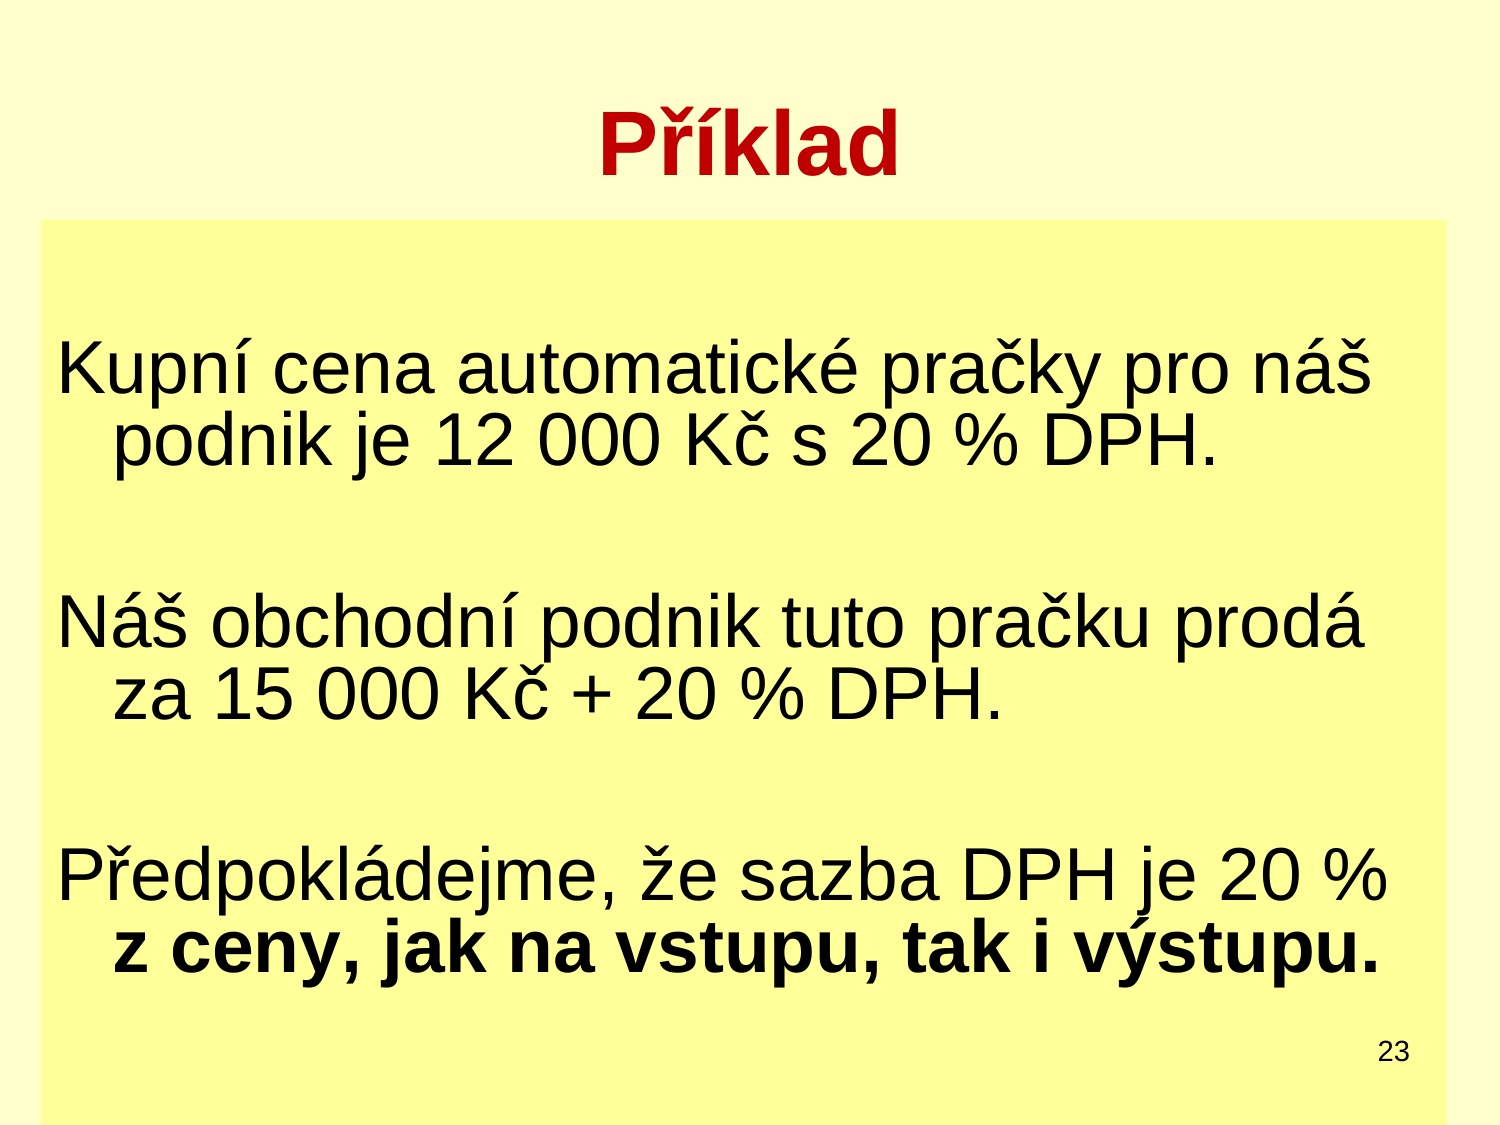

# Příklad
Kupní cena automatické pračky pro náš podnik je 12 000 Kč s 20 % DPH.
Náš obchodní podnik tuto pračku prodá za 15 000 Kč + 20 % DPH.
Předpokládejme, že sazba DPH je 20 % z ceny, jak na vstupu, tak i výstupu.